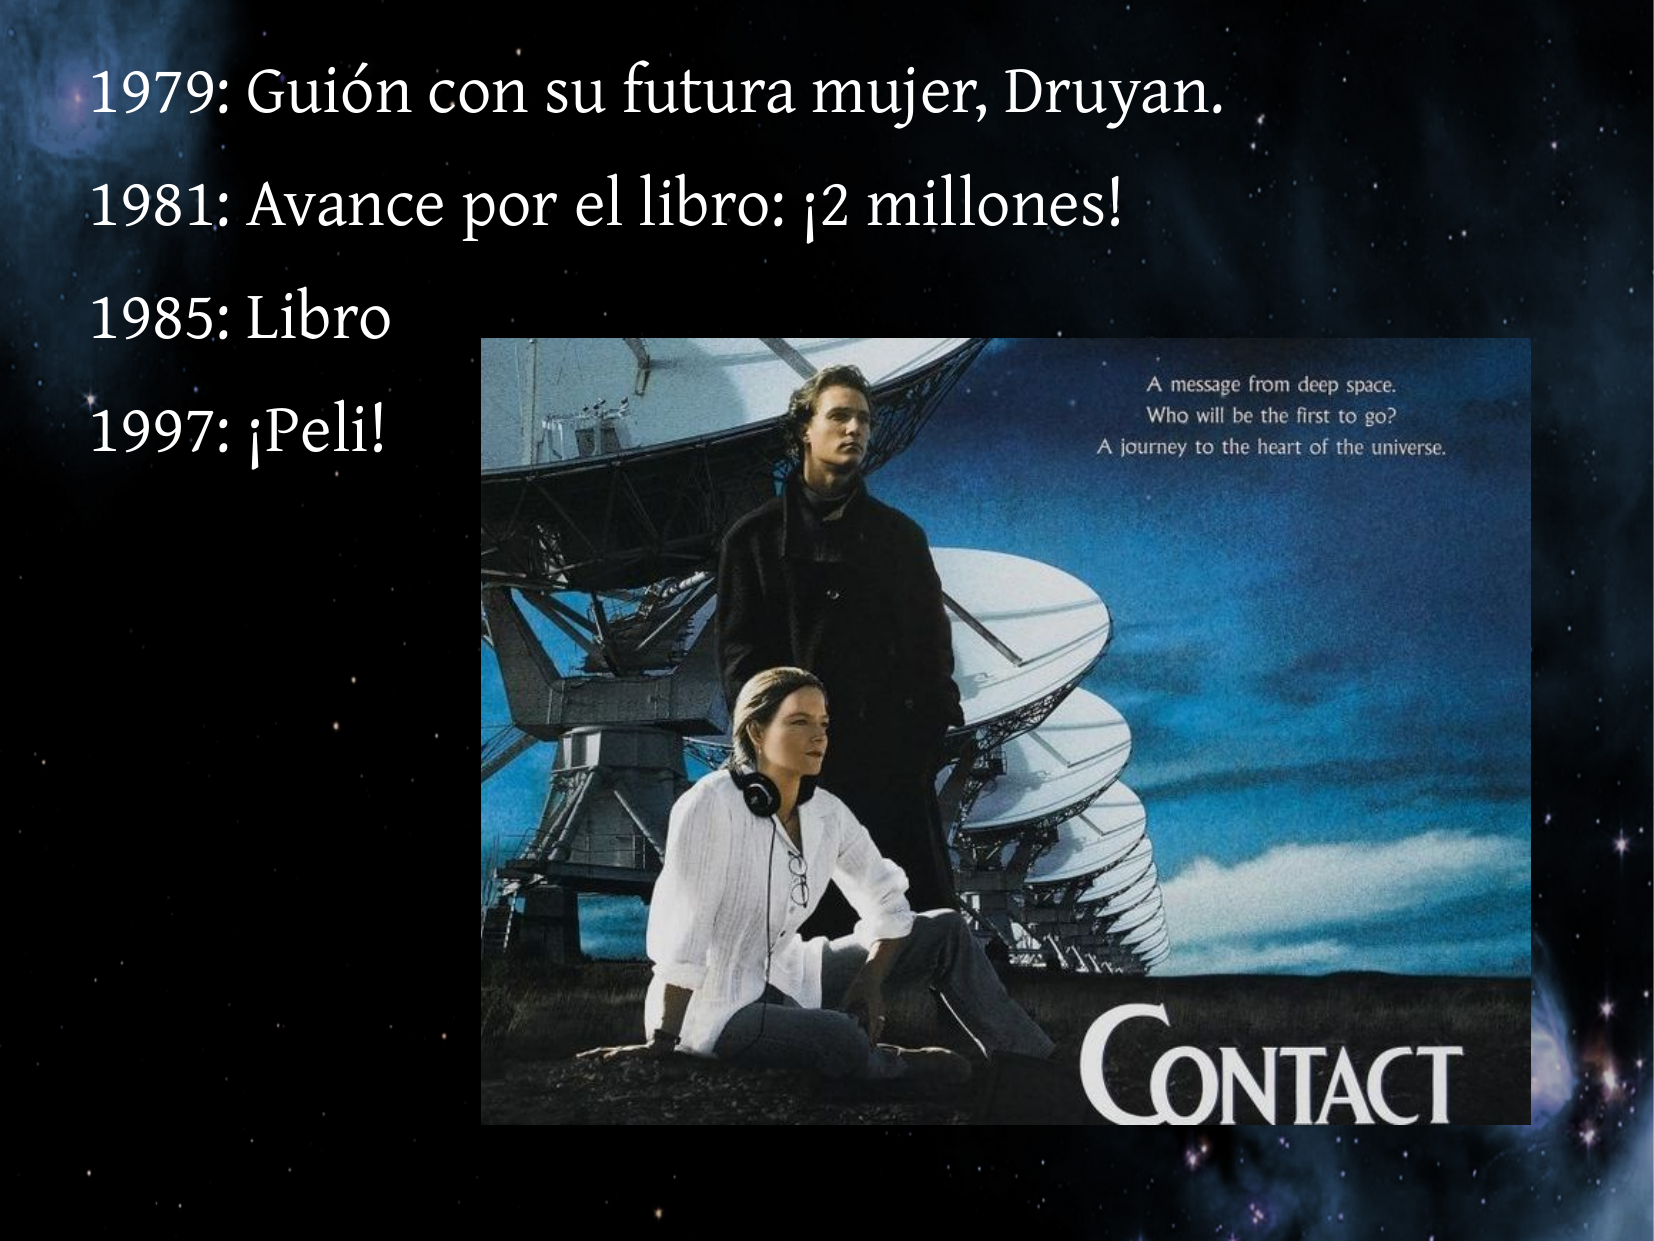

# 1979: Guión con su futura mujer, Druyan.
1981: Avance por el libro: ¡2 millones!
1985: Libro
1997: ¡Peli!